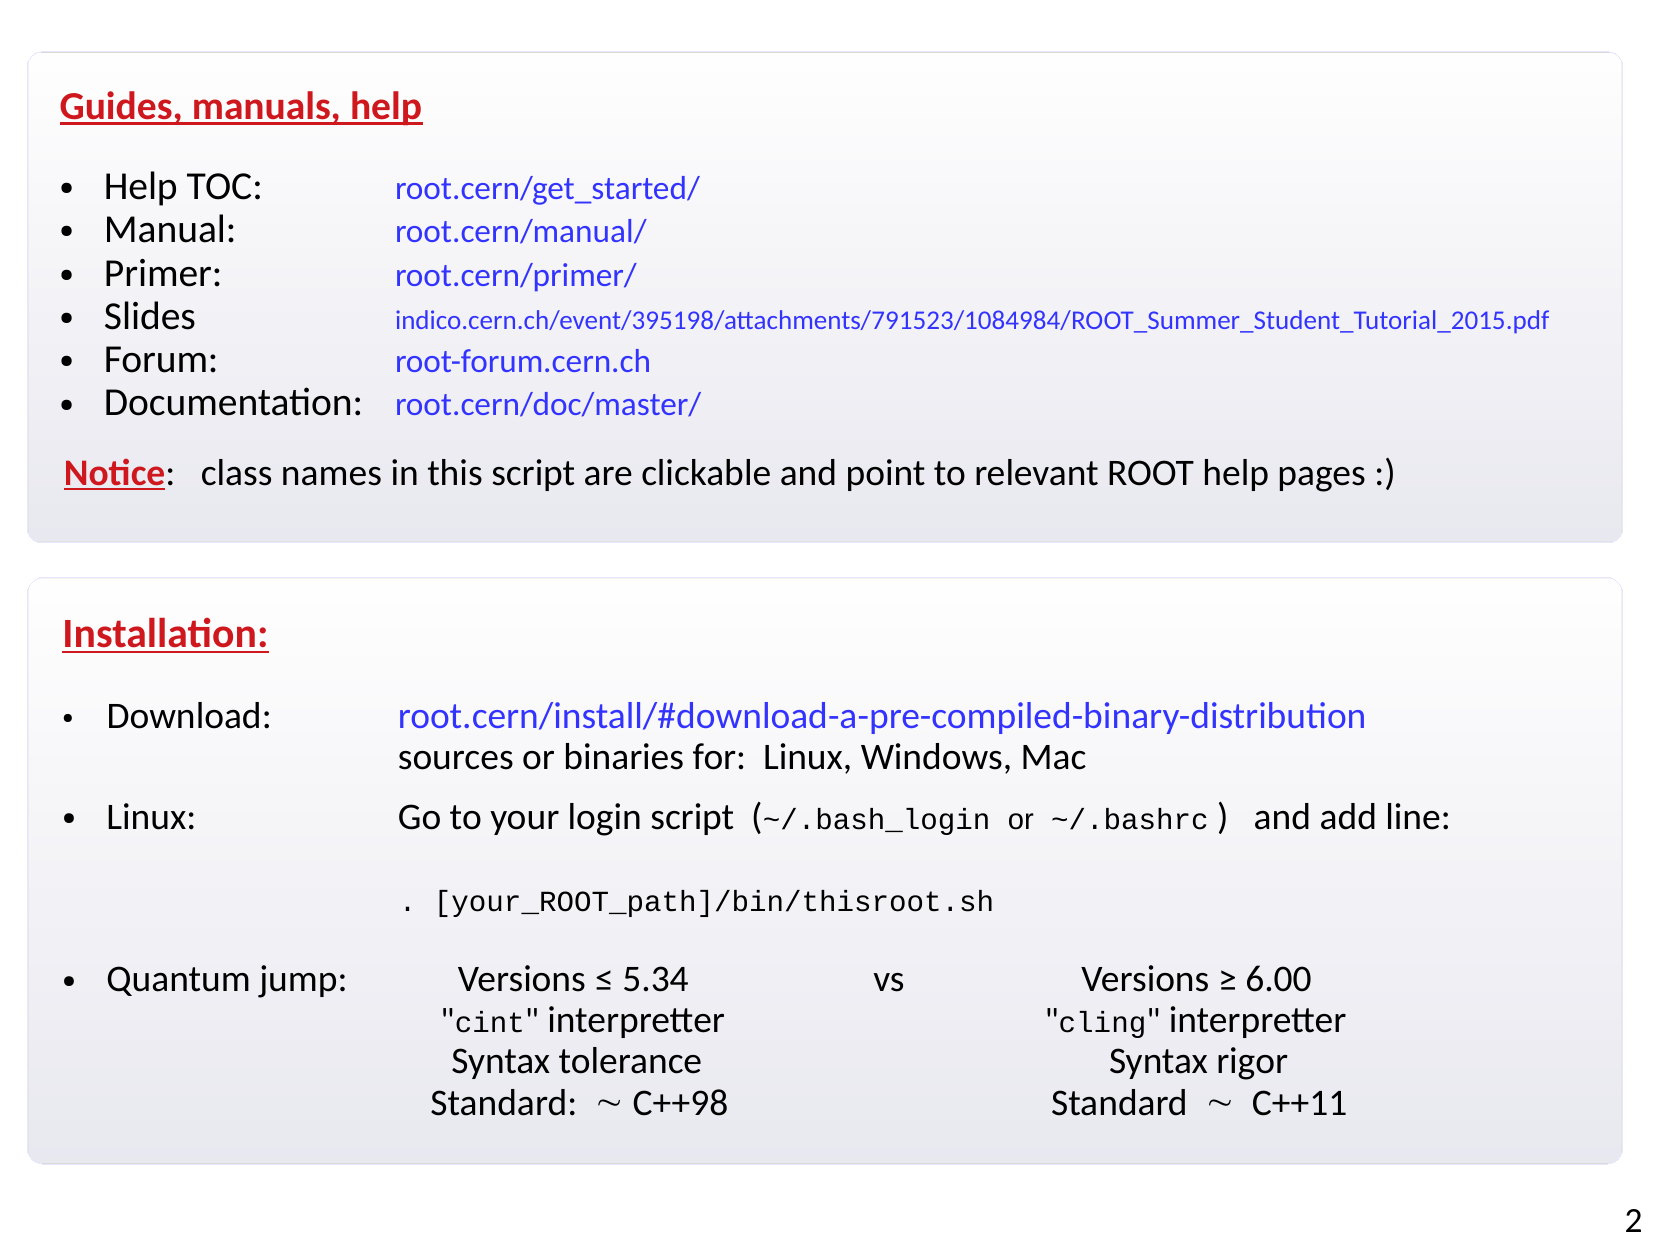

Guides, manuals, help
 Help TOC: 		root.cern/get_started/
 Manual:			root.cern/manual/
 Primer:			root.cern/primer/
 Slides			indico.cern.ch/event/395198/attachments/791523/1084984/ROOT_Summer_Student_Tutorial_2015.pdf
 Forum:			root-forum.cern.ch
 Documentation:	root.cern/doc/master/
Notice: class names in this script are clickable and point to relevant ROOT help pages :)
Installation:
 Download:		root.cern/install/#download-a-pre-compiled-binary-distribution
 				sources or binaries for: Linux, Windows, Mac
 Linux: 			Go to your login script (~/.bash_login or ~/.bashrc ) and add line:
 . [your_ROOT_path]/bin/thisroot.sh
 Quantum jump: Versions ≤ 5.34 		 vs 		 Versions ≥ 6.00
 		 "cint" interpretter			 	 "cling" interpretter
 Syntax tolerance Syntax rigor
				 Standard: ~ C++98 Standard ~ C++11